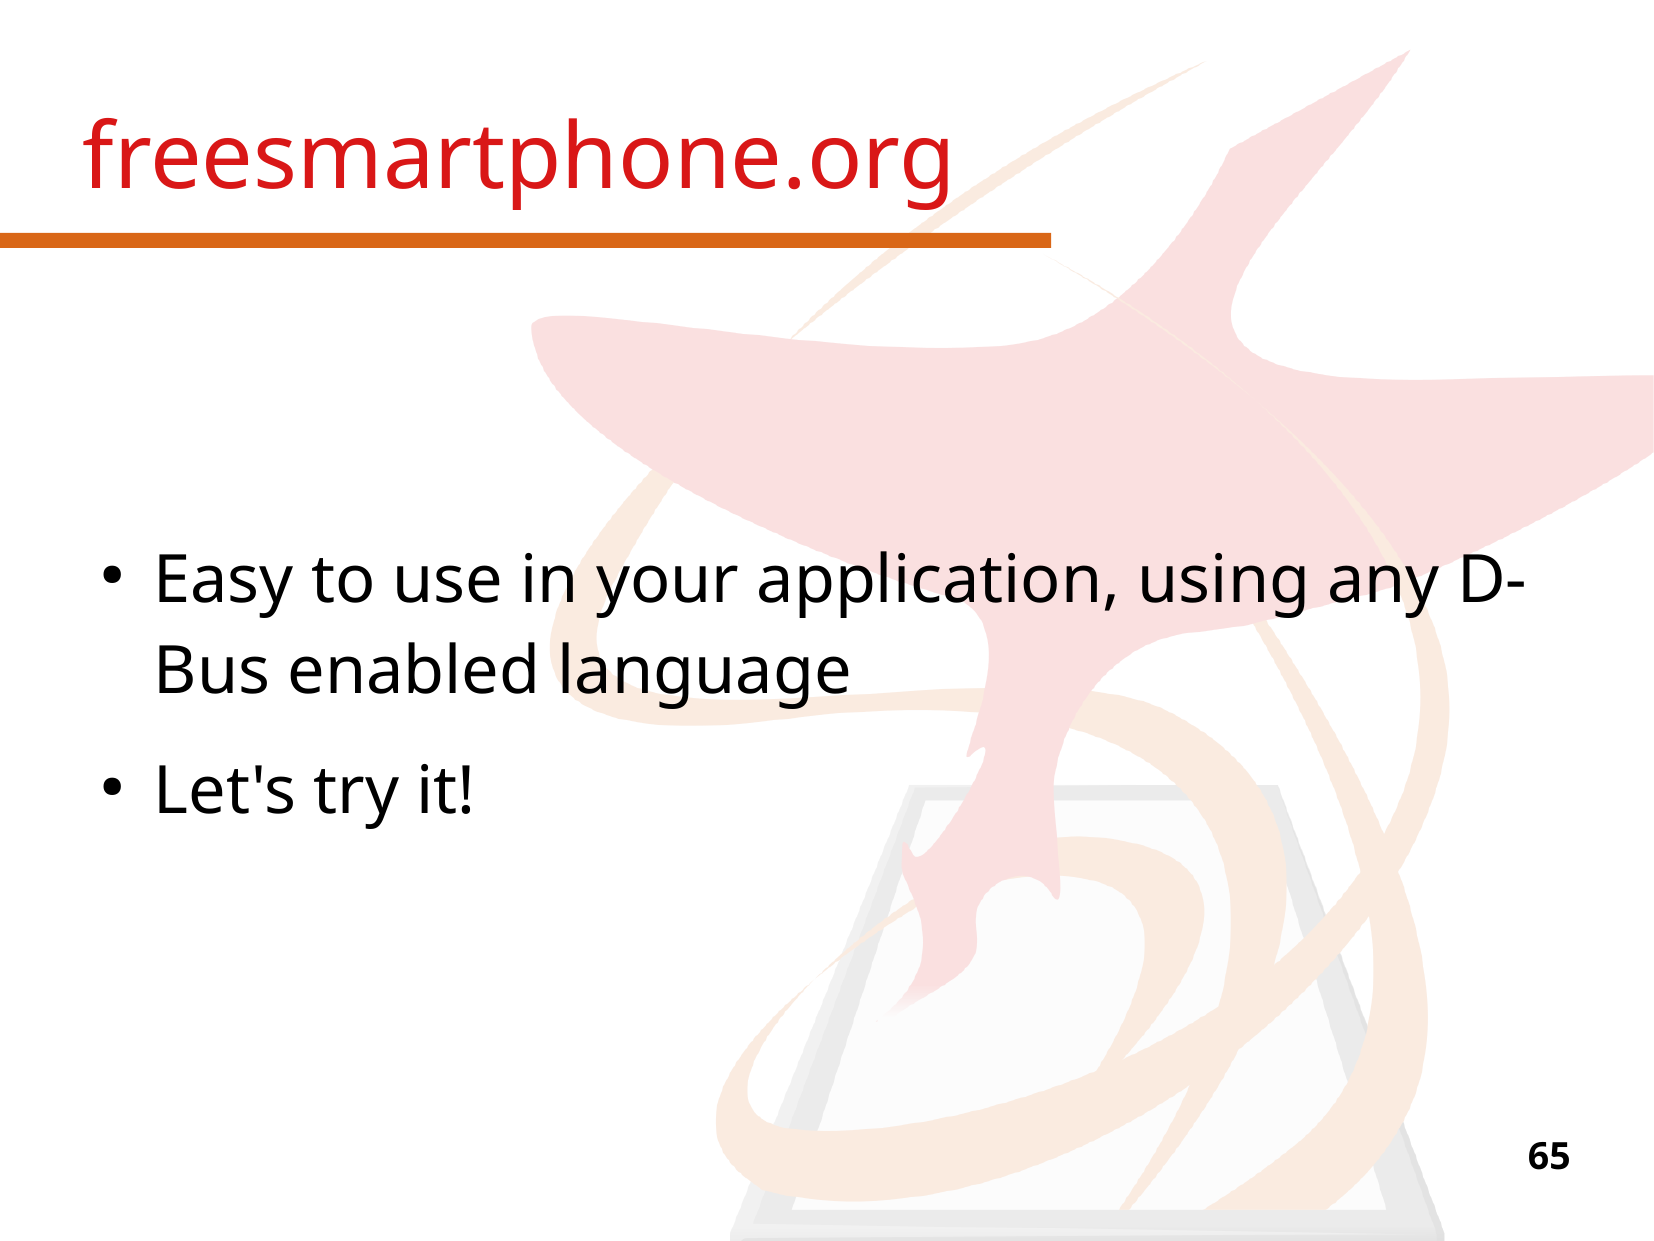

# freesmartphone.org
Easy to use in your application, using any D-Bus enabled language
Let's try it!
65